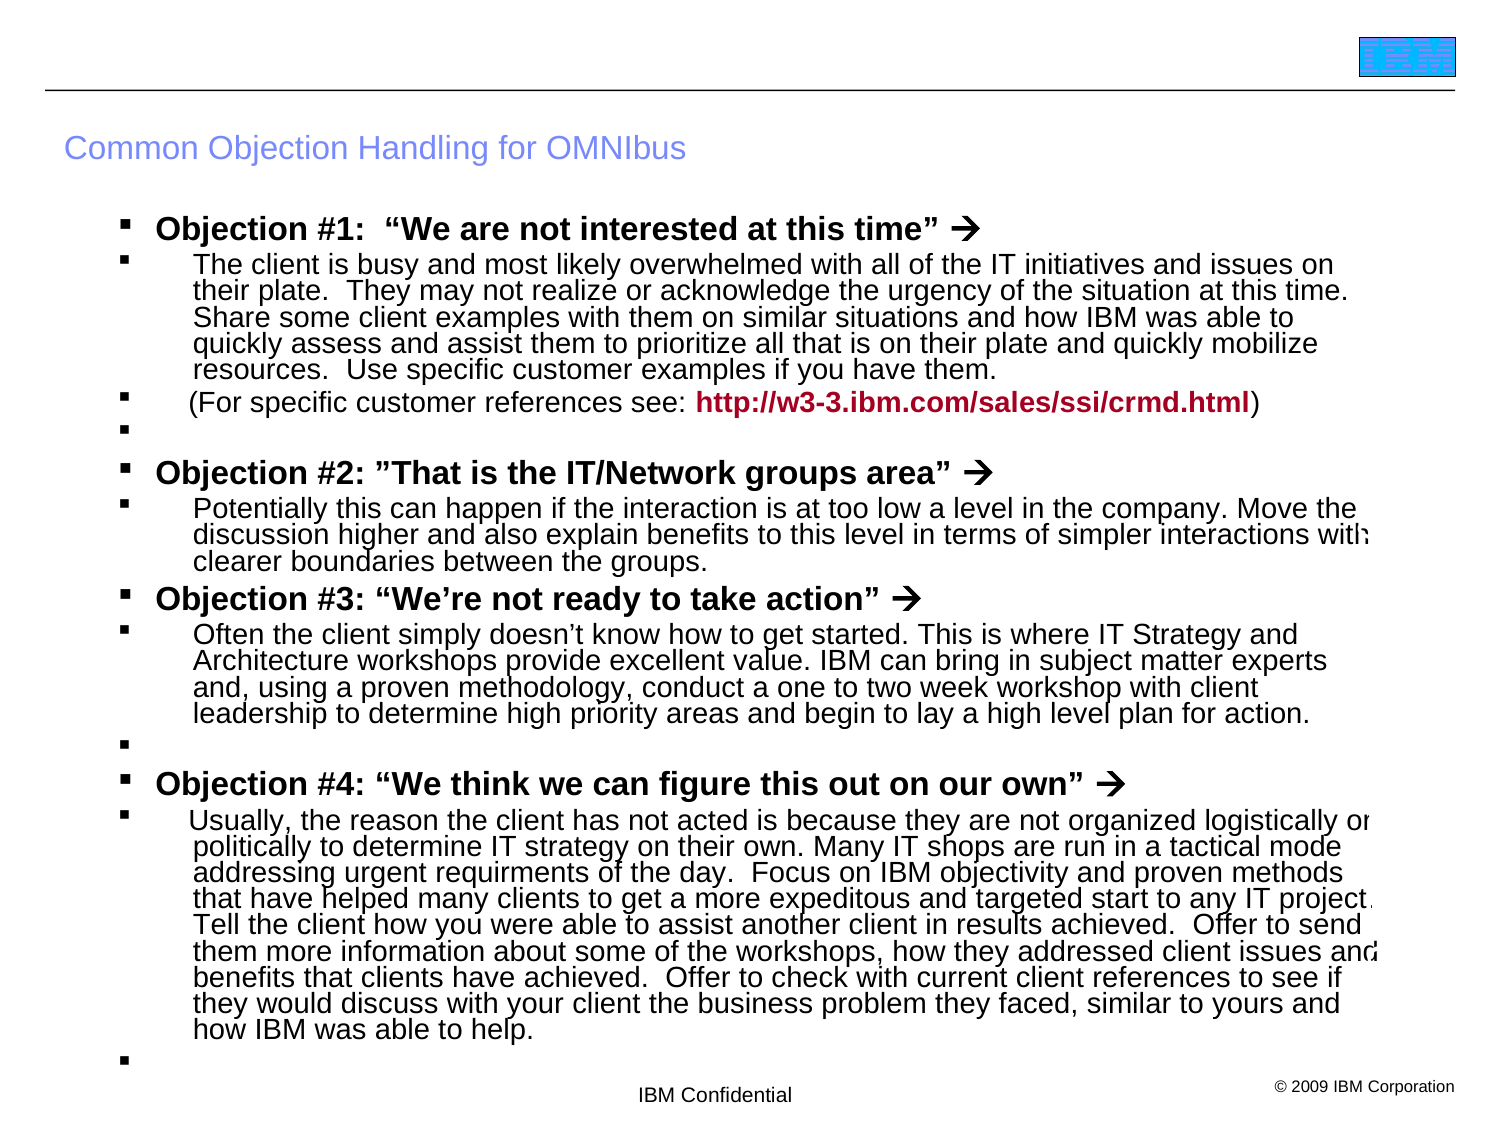

# Common Objection Handling for OMNIbus
Objection #1: “We are not interested at this time” 
	The client is busy and most likely overwhelmed with all of the IT initiatives and issues on their plate. They may not realize or acknowledge the urgency of the situation at this time. Share some client examples with them on similar situations and how IBM was able to quickly assess and assist them to prioritize all that is on their plate and quickly mobilize resources. Use specific customer examples if you have them.
 (For specific customer references see: http://w3-3.ibm.com/sales/ssi/crmd.html)
Objection #2: ”That is the IT/Network groups area” 
	Potentially this can happen if the interaction is at too low a level in the company. Move the discussion higher and also explain benefits to this level in terms of simpler interactions with clearer boundaries between the groups.
Objection #3: “We’re not ready to take action” 
	Often the client simply doesn’t know how to get started. This is where IT Strategy and Architecture workshops provide excellent value. IBM can bring in subject matter experts and, using a proven methodology, conduct a one to two week workshop with client leadership to determine high priority areas and begin to lay a high level plan for action.
Objection #4: “We think we can figure this out on our own” 
 Usually, the reason the client has not acted is because they are not organized logistically or politically to determine IT strategy on their own. Many IT shops are run in a tactical mode addressing urgent requirments of the day. Focus on IBM objectivity and proven methods that have helped many clients to get a more expeditous and targeted start to any IT project. Tell the client how you were able to assist another client in results achieved. Offer to send them more information about some of the workshops, how they addressed client issues and benefits that clients have achieved. Offer to check with current client references to see if they would discuss with your client the business problem they faced, similar to yours and how IBM was able to help.
John, Need typically OMNIbus Objections